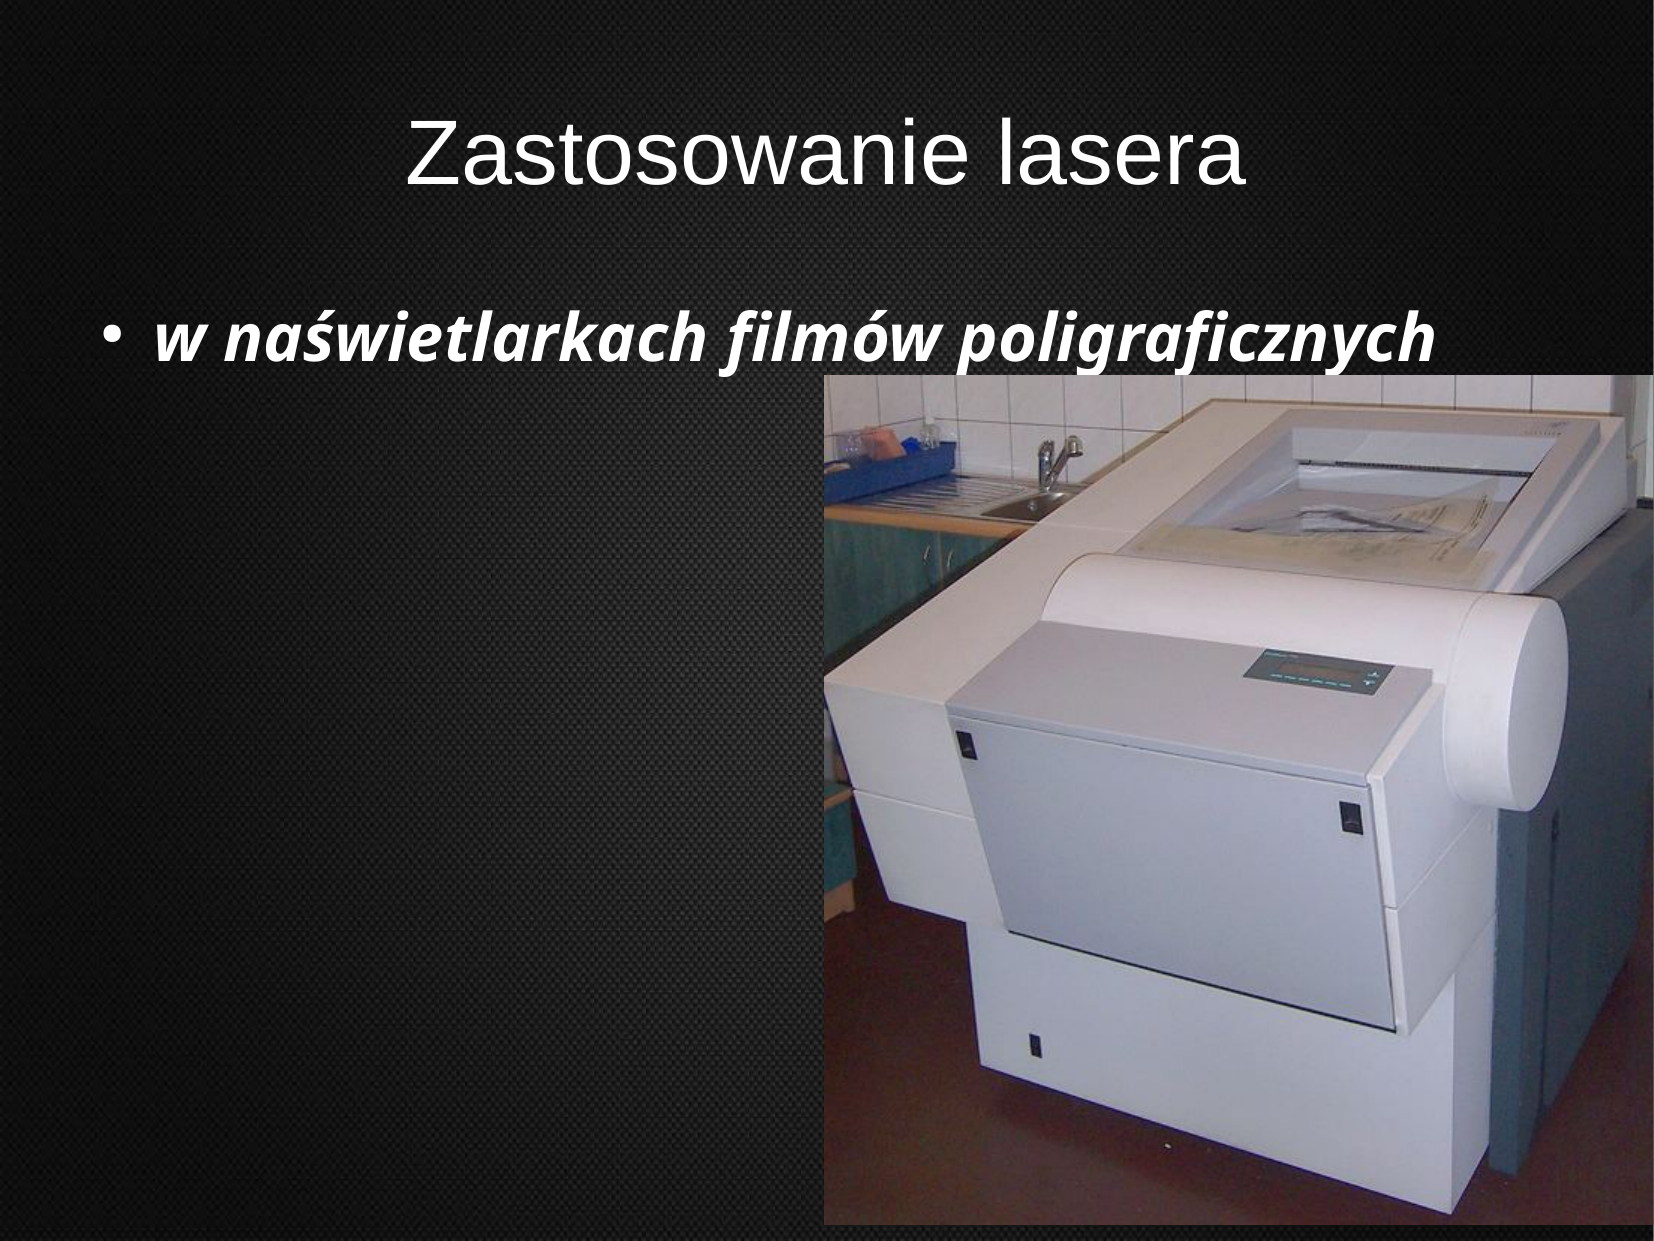

# Zastosowanie lasera
w naświetlarkach filmów poligraficznych